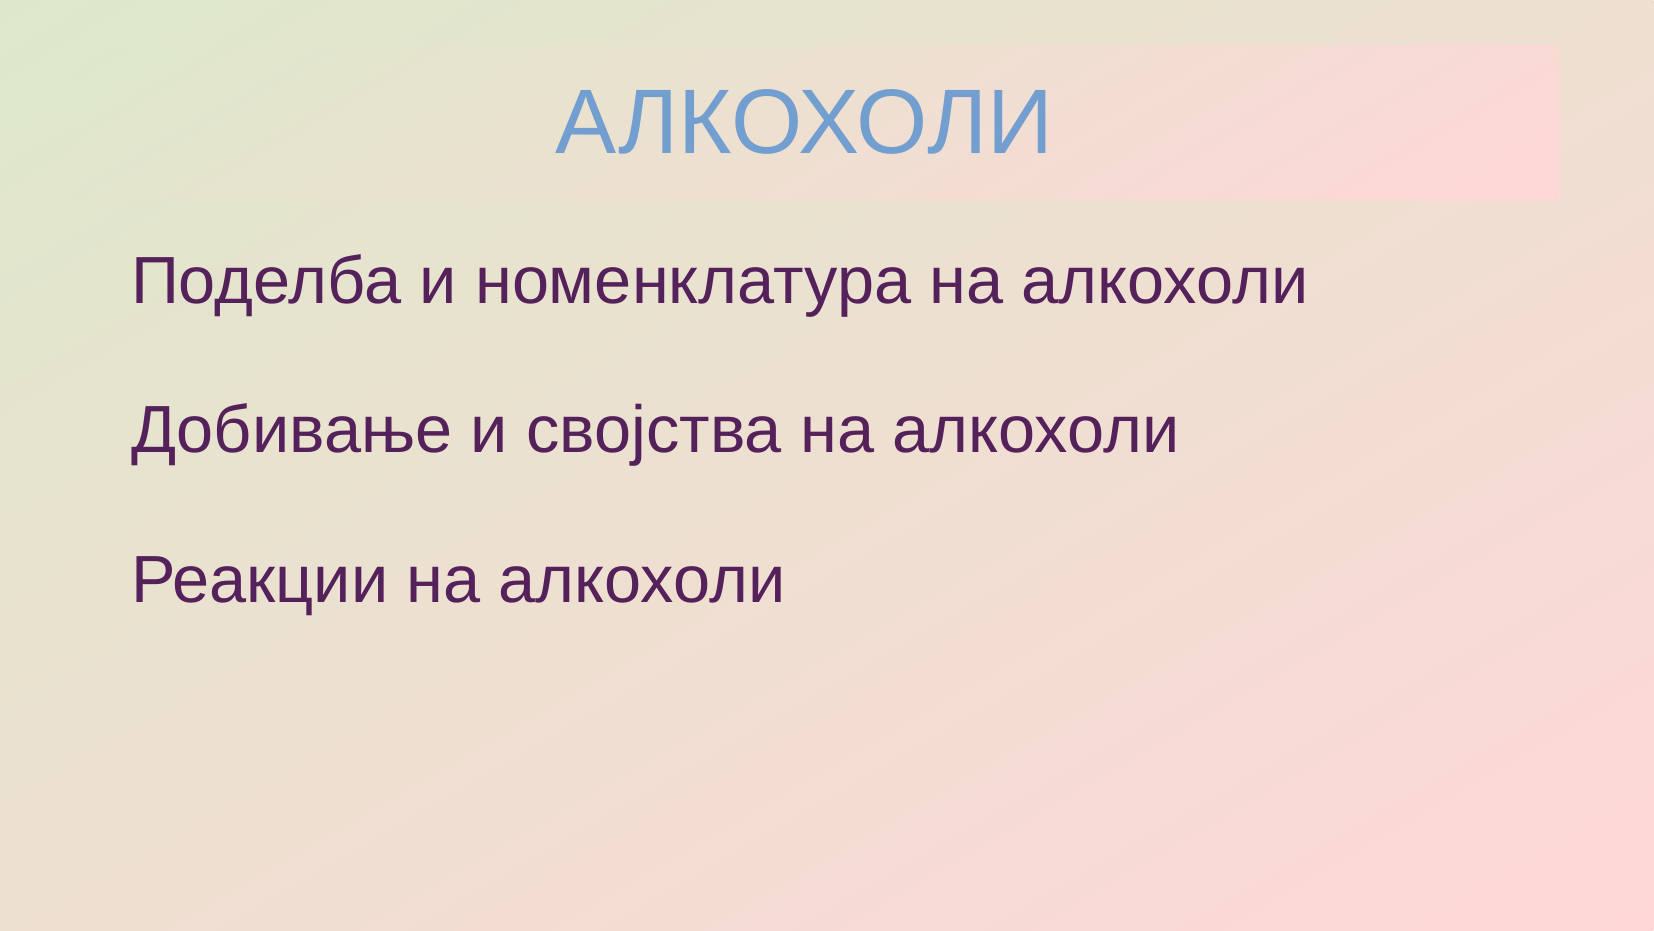

# АЛКОХОЛИ
Поделба и номенклатура на алкохоли
Добивање и својства на алкохоли
Реакции на алкохоли